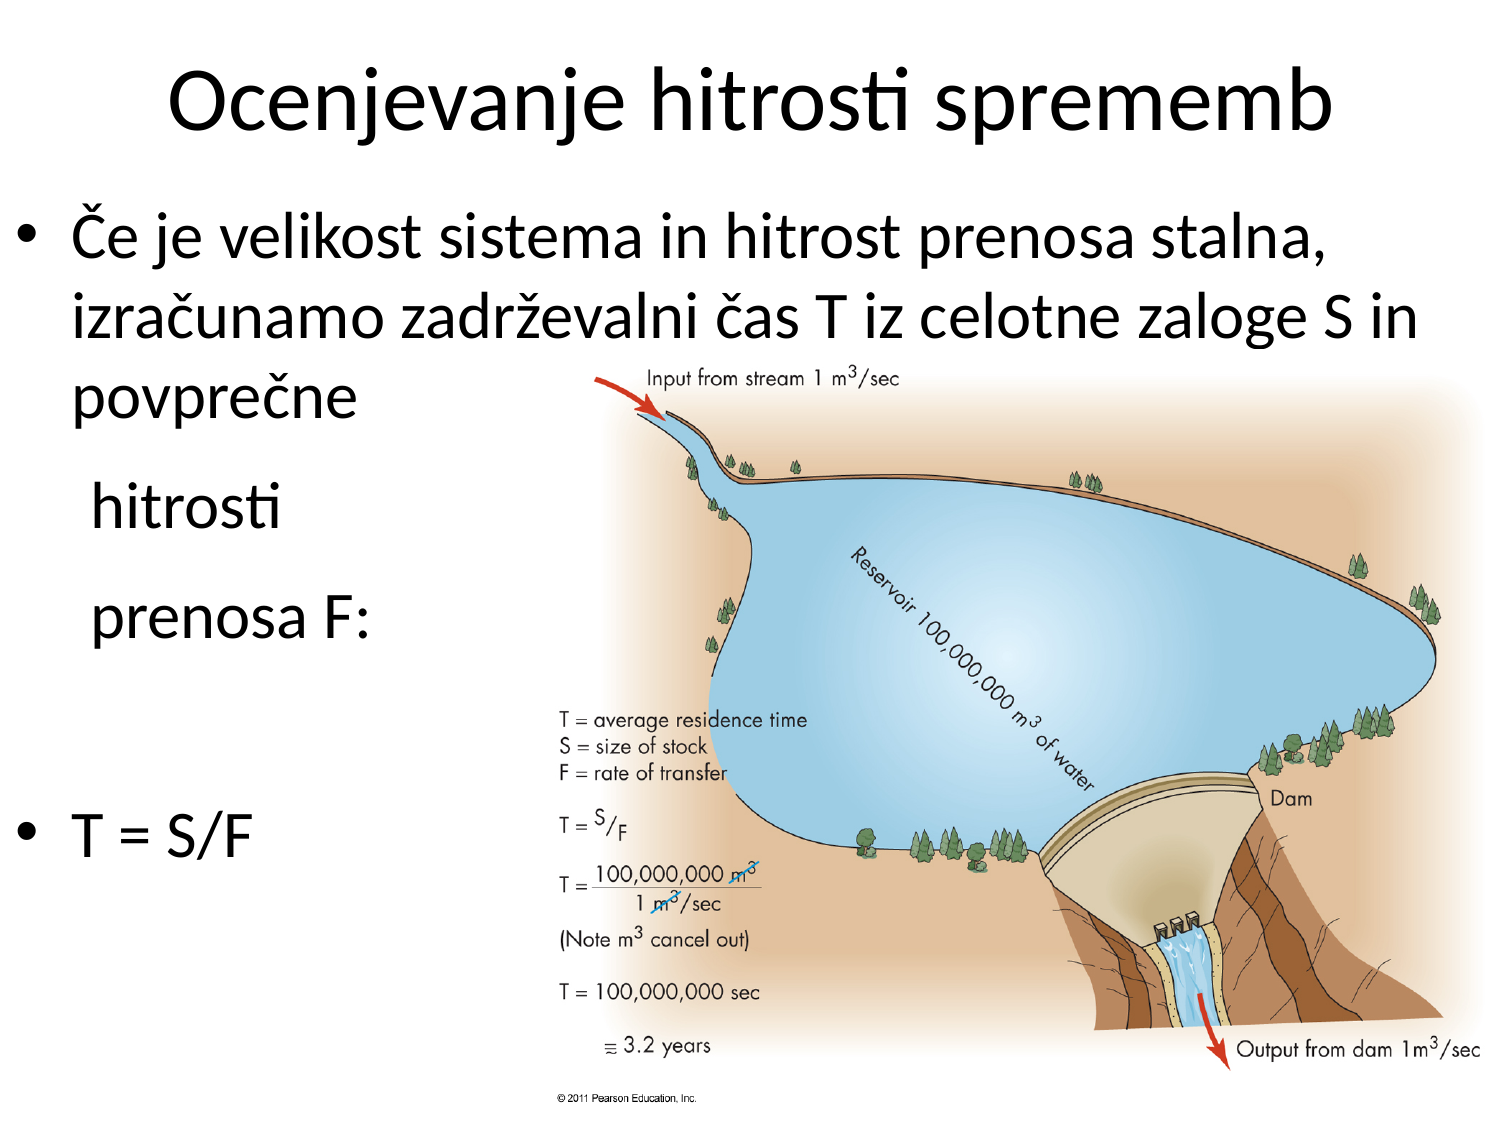

# Ocenjevanje hitrosti sprememb
Če je velikost sistema in hitrost prenosa stalna, izračunamo zadrževalni čas T iz celotne zaloge S in povprečne
	hitrosti
	prenosa F:
T = S/F